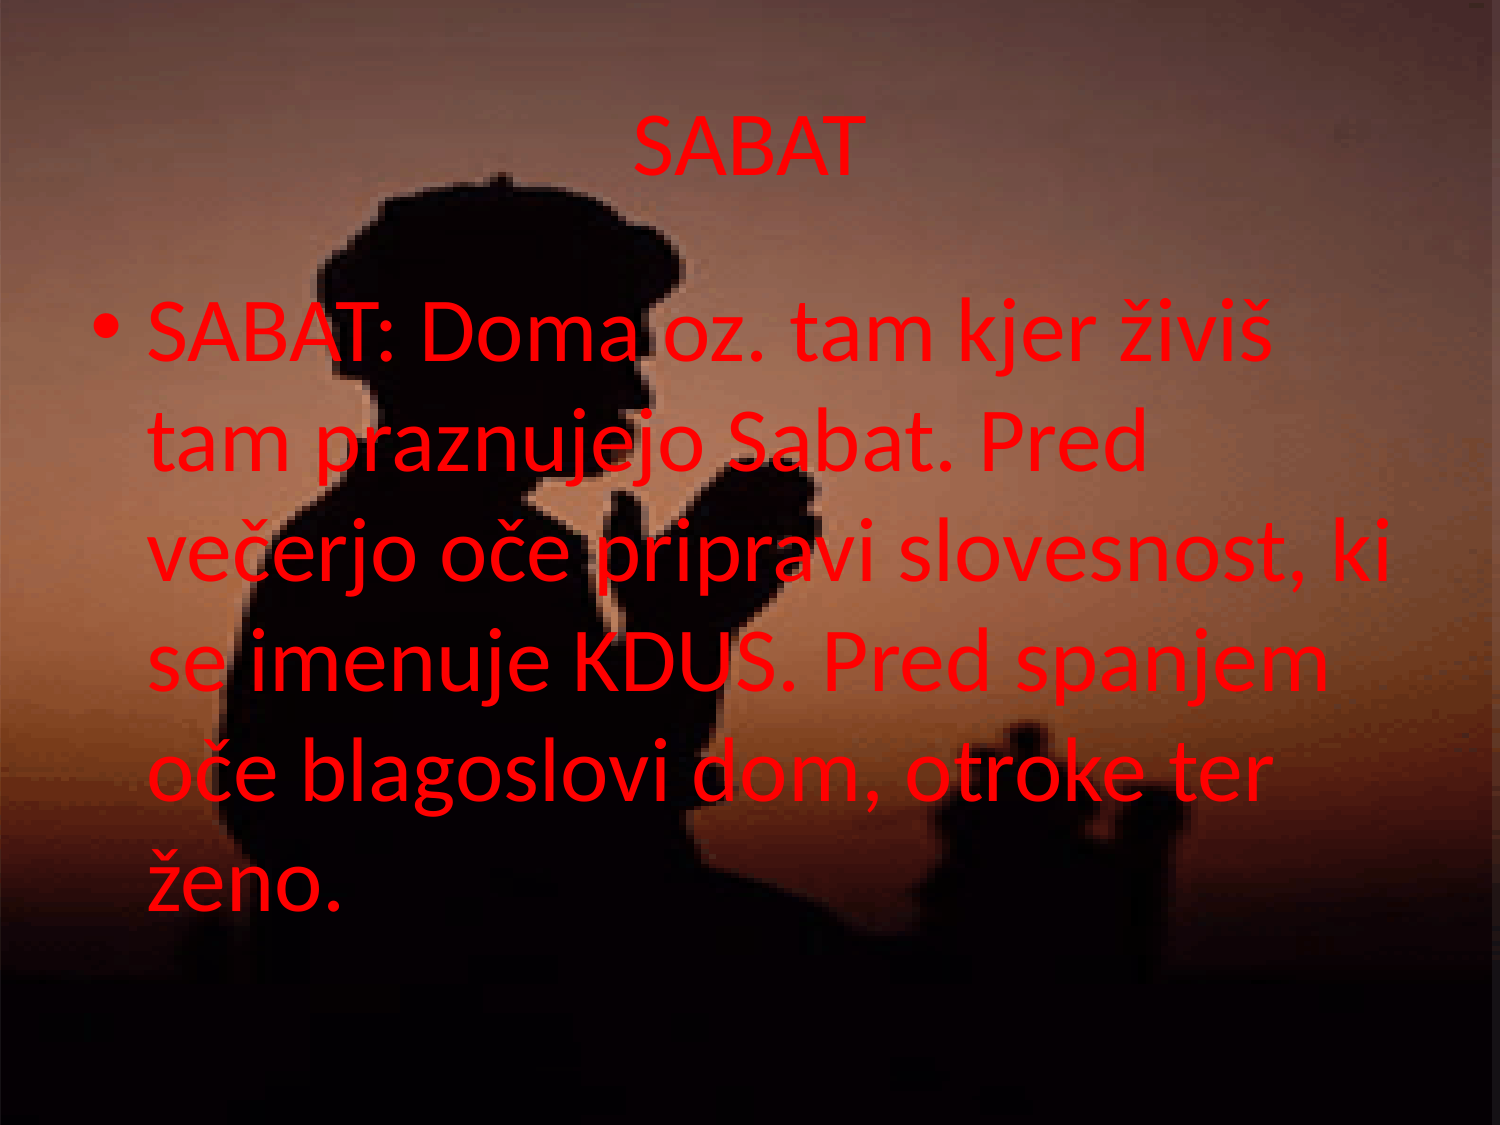

# SABAT
SABAT: Doma oz. tam kjer živiš tam praznujejo Sabat. Pred večerjo oče pripravi slovesnost, ki se imenuje KDUS. Pred spanjem oče blagoslovi dom, otroke ter ženo.